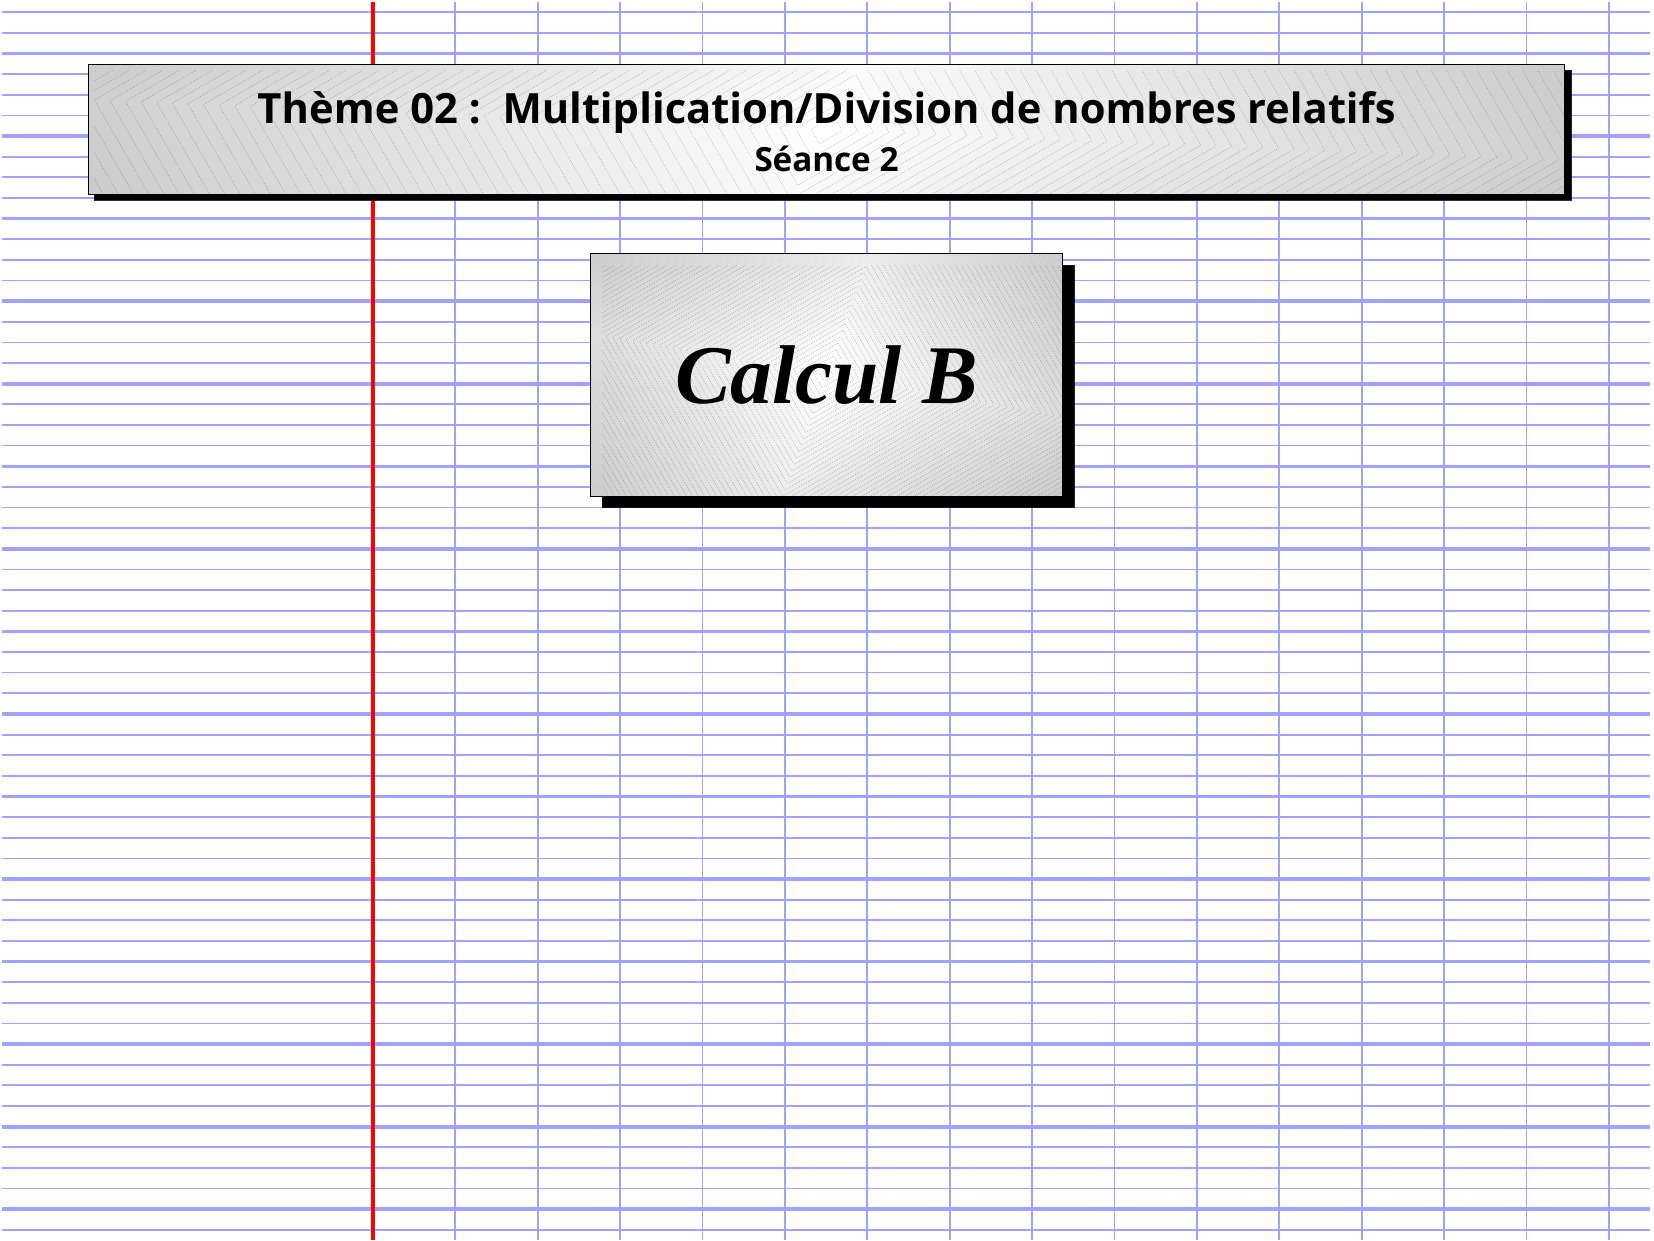

Thème 02 : Multiplication/Division de nombres relatifs
Séance 2
Calcul B